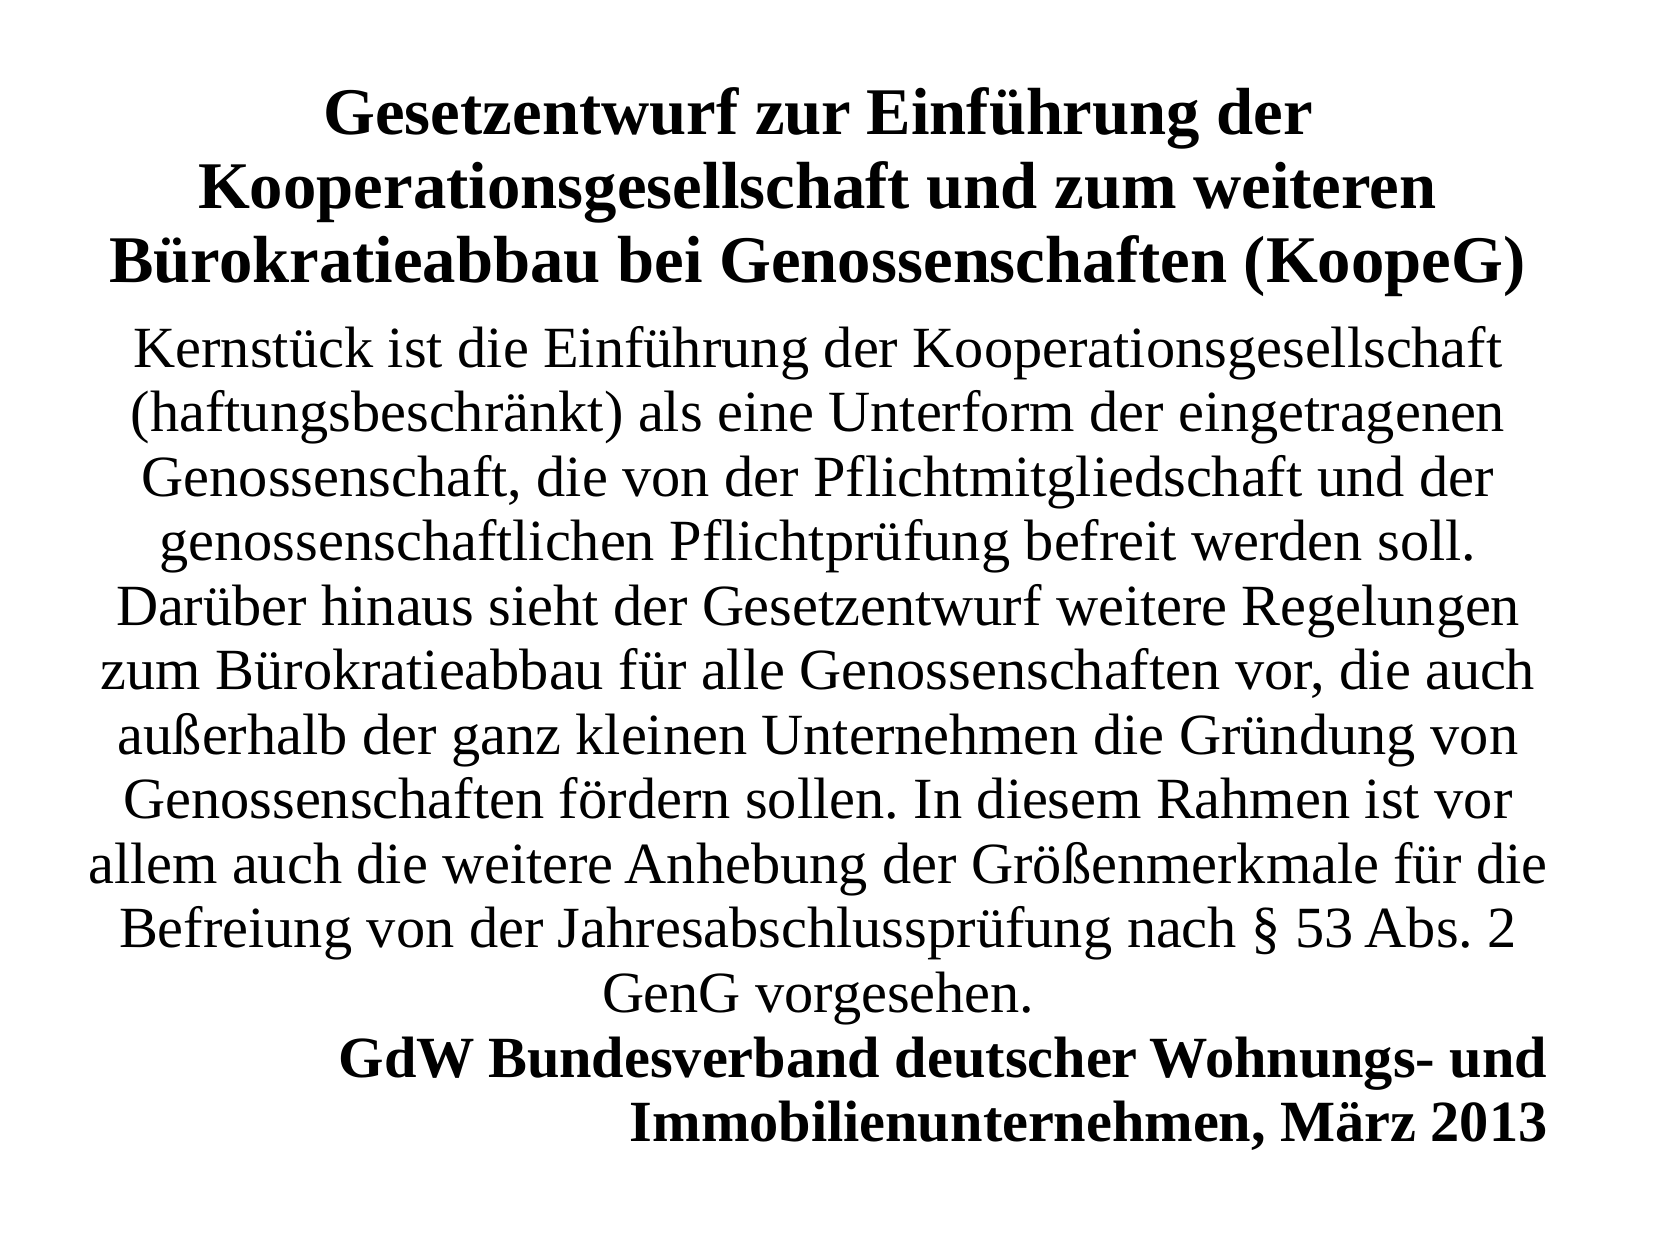

Gesetzentwurf zur Einführung der Kooperationsgesellschaft und zum weiteren Bürokratieabbau bei Genossenschaften (KoopeG)
Kernstück ist die Einführung der Kooperationsgesellschaft (haftungsbeschränkt) als eine Unterform der eingetragenen Genossenschaft, die von der Pflichtmitgliedschaft und der genossenschaftlichen Pflichtprüfung befreit werden soll. Darüber hinaus sieht der Gesetzentwurf weitere Regelungen zum Bürokratieabbau für alle Genossenschaften vor, die auch außerhalb der ganz kleinen Unternehmen die Gründung von Genossenschaften fördern sollen. In diesem Rahmen ist vor allem auch die weitere Anhebung der Größenmerkmale für die Befreiung von der Jahresabschlussprüfung nach § 53 Abs. 2 GenG vorgesehen.
GdW Bundesverband deutscher Wohnungs- und Immobilienunternehmen, März 2013